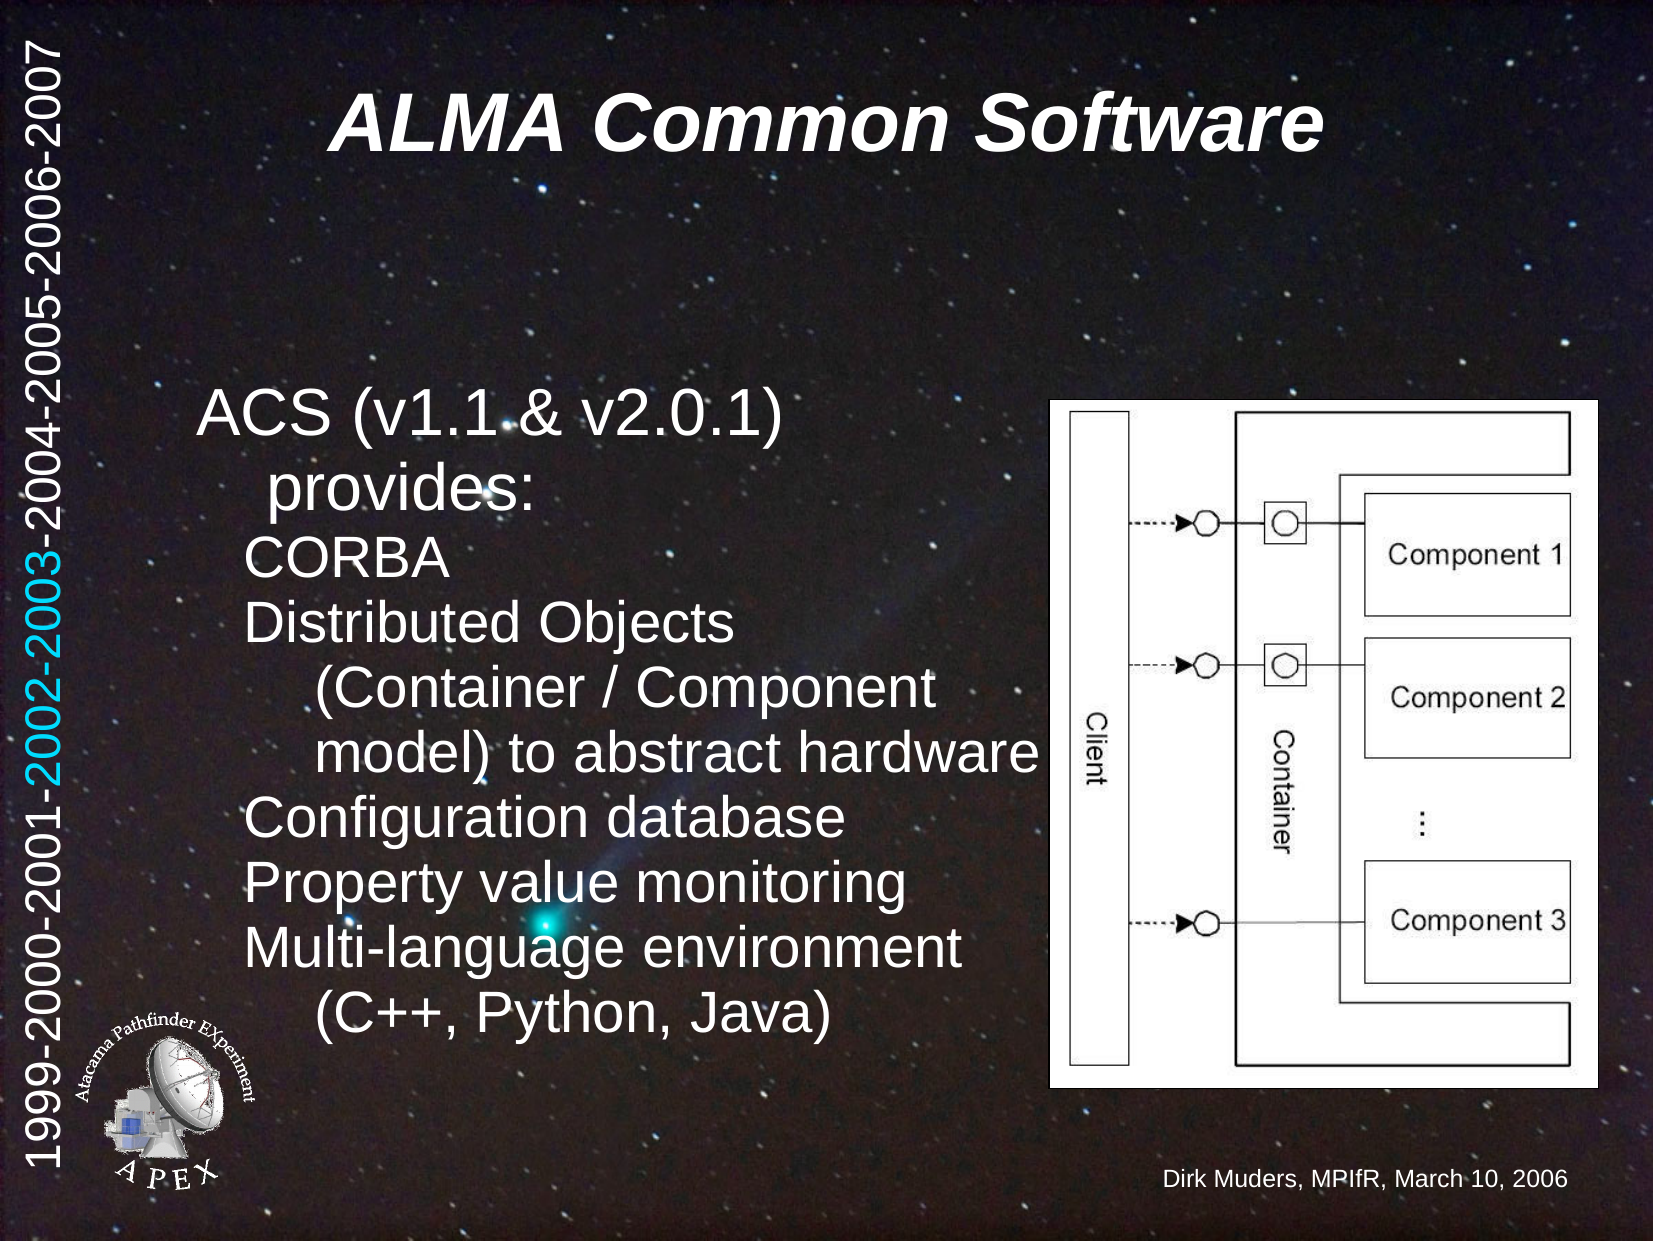

# ALMA Common Software
1999-2000-2001-2002-2003-2004-2005-2006-2007
ACS (v1.1 & v2.0.1) provides:
CORBA
Distributed Objects (Container / Component model) to abstract hardware
Configuration database
Property value monitoring
Multi-language environment (C++, Python, Java)